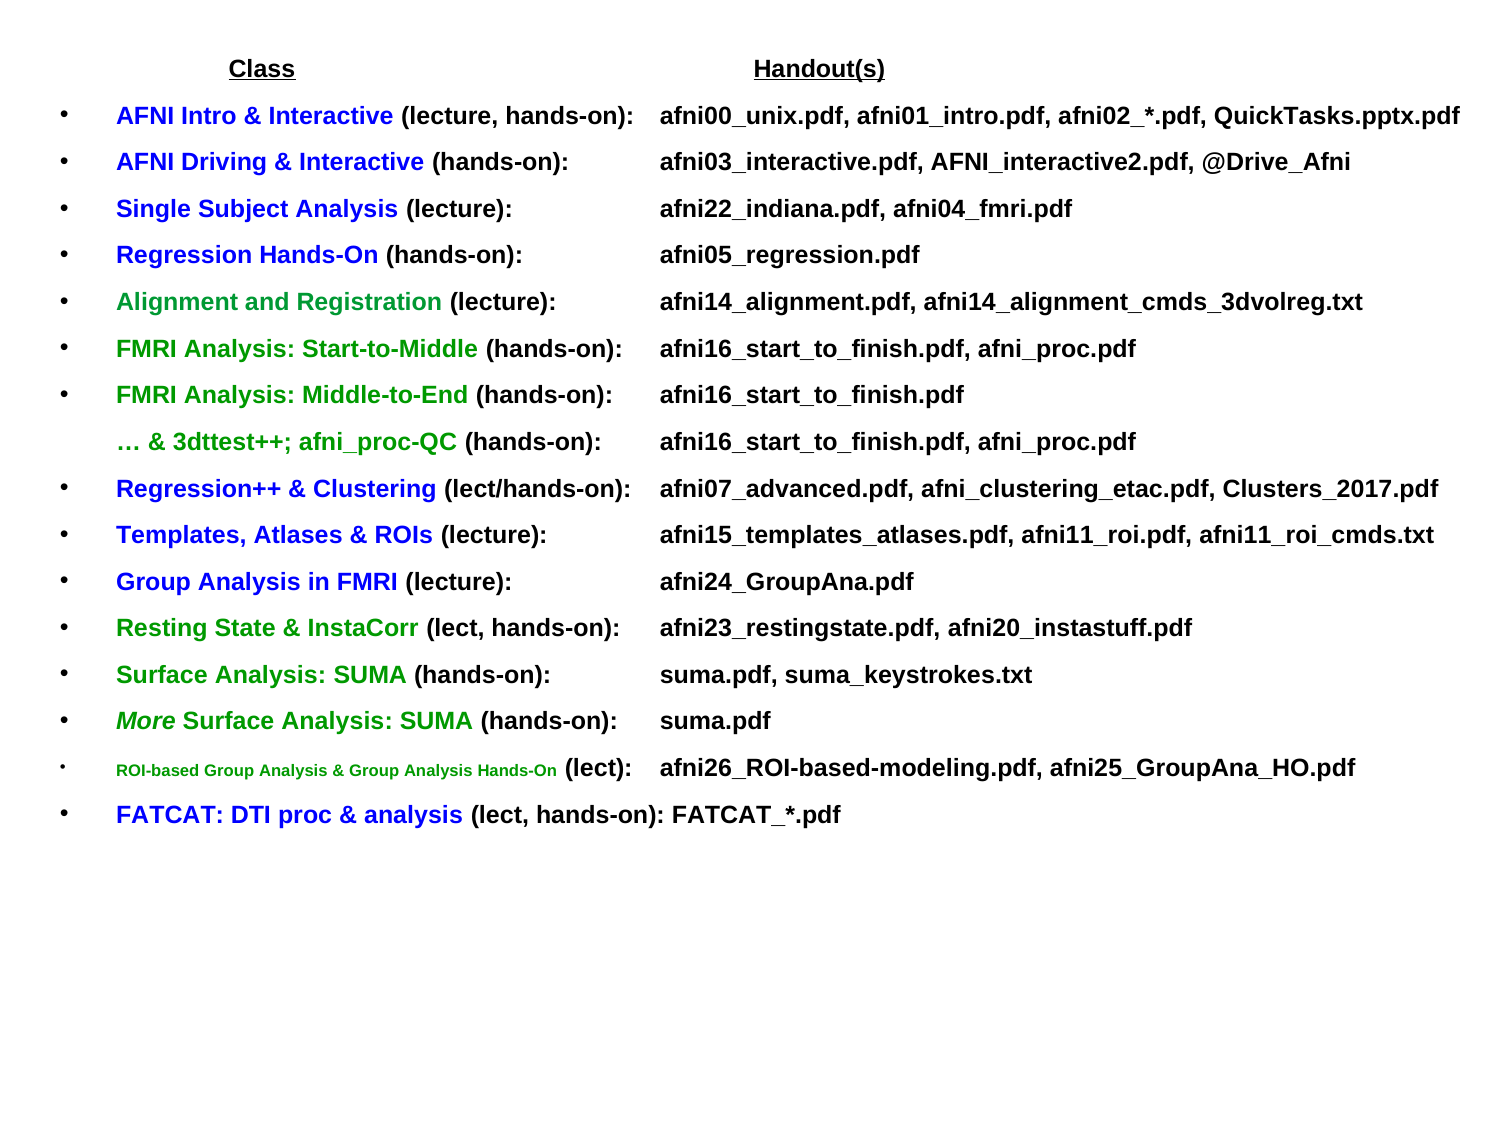

# Class							Handout(s)
AFNI Intro & Interactive (lecture, hands-on):	afni00_unix.pdf, afni01_intro.pdf, afni02_*.pdf, QuickTasks.pptx.pdf
AFNI Driving & Interactive (hands-on): 		afni03_interactive.pdf, AFNI_interactive2.pdf, @Drive_Afni
Single Subject Analysis (lecture): 		afni22_indiana.pdf, afni04_fmri.pdf
Regression Hands-On (hands-on): 		afni05_regression.pdf
Alignment and Registration (lecture): 		afni14_alignment.pdf, afni14_alignment_cmds_3dvolreg.txt
FMRI Analysis: Start-to-Middle (hands-on):	afni16_start_to_finish.pdf, afni_proc.pdf
FMRI Analysis: Middle-to-End (hands-on):	afni16_start_to_finish.pdf
… & 3dttest++; afni_proc-QC (hands-on):	afni16_start_to_finish.pdf, afni_proc.pdf
Regression++ & Clustering (lect/hands-on):	afni07_advanced.pdf, afni_clustering_etac.pdf, Clusters_2017.pdf
Templates, Atlases & ROIs (lecture):		afni15_templates_atlases.pdf, afni11_roi.pdf, afni11_roi_cmds.txt
Group Analysis in FMRI (lecture):		afni24_GroupAna.pdf
Resting State & InstaCorr (lect, hands-on):	afni23_restingstate.pdf, afni20_instastuff.pdf
Surface Analysis: SUMA (hands-on):	 	suma.pdf, suma_keystrokes.txt
More Surface Analysis: SUMA (hands-on):	suma.pdf
ROI-based Group Analysis & Group Analysis Hands-On (lect):	afni26_ROI-based-modeling.pdf, afni25_GroupAna_HO.pdf
FATCAT: DTI proc & analysis (lect, hands-on): FATCAT_*.pdf